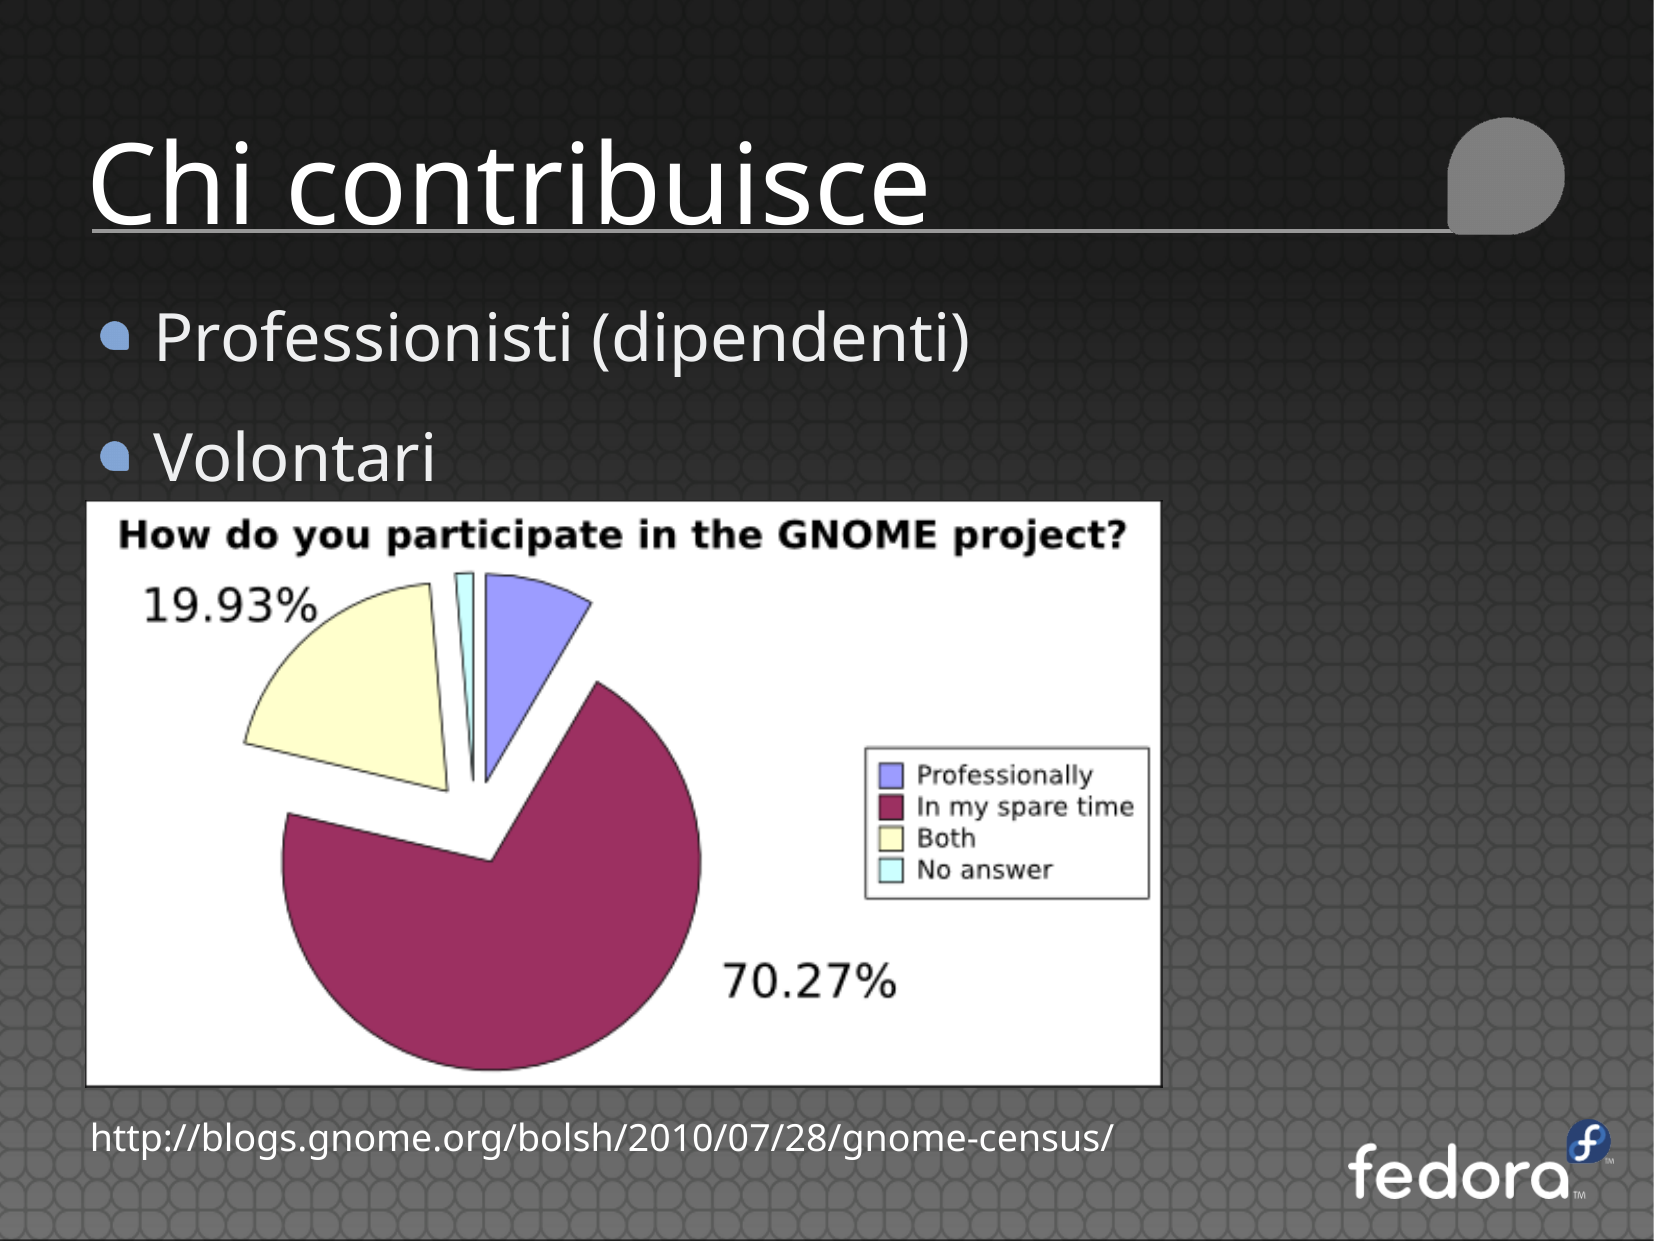

# Chi contribuisce
Professionisti (dipendenti)
Volontari
http://blogs.gnome.org/bolsh/2010/07/28/gnome-census/